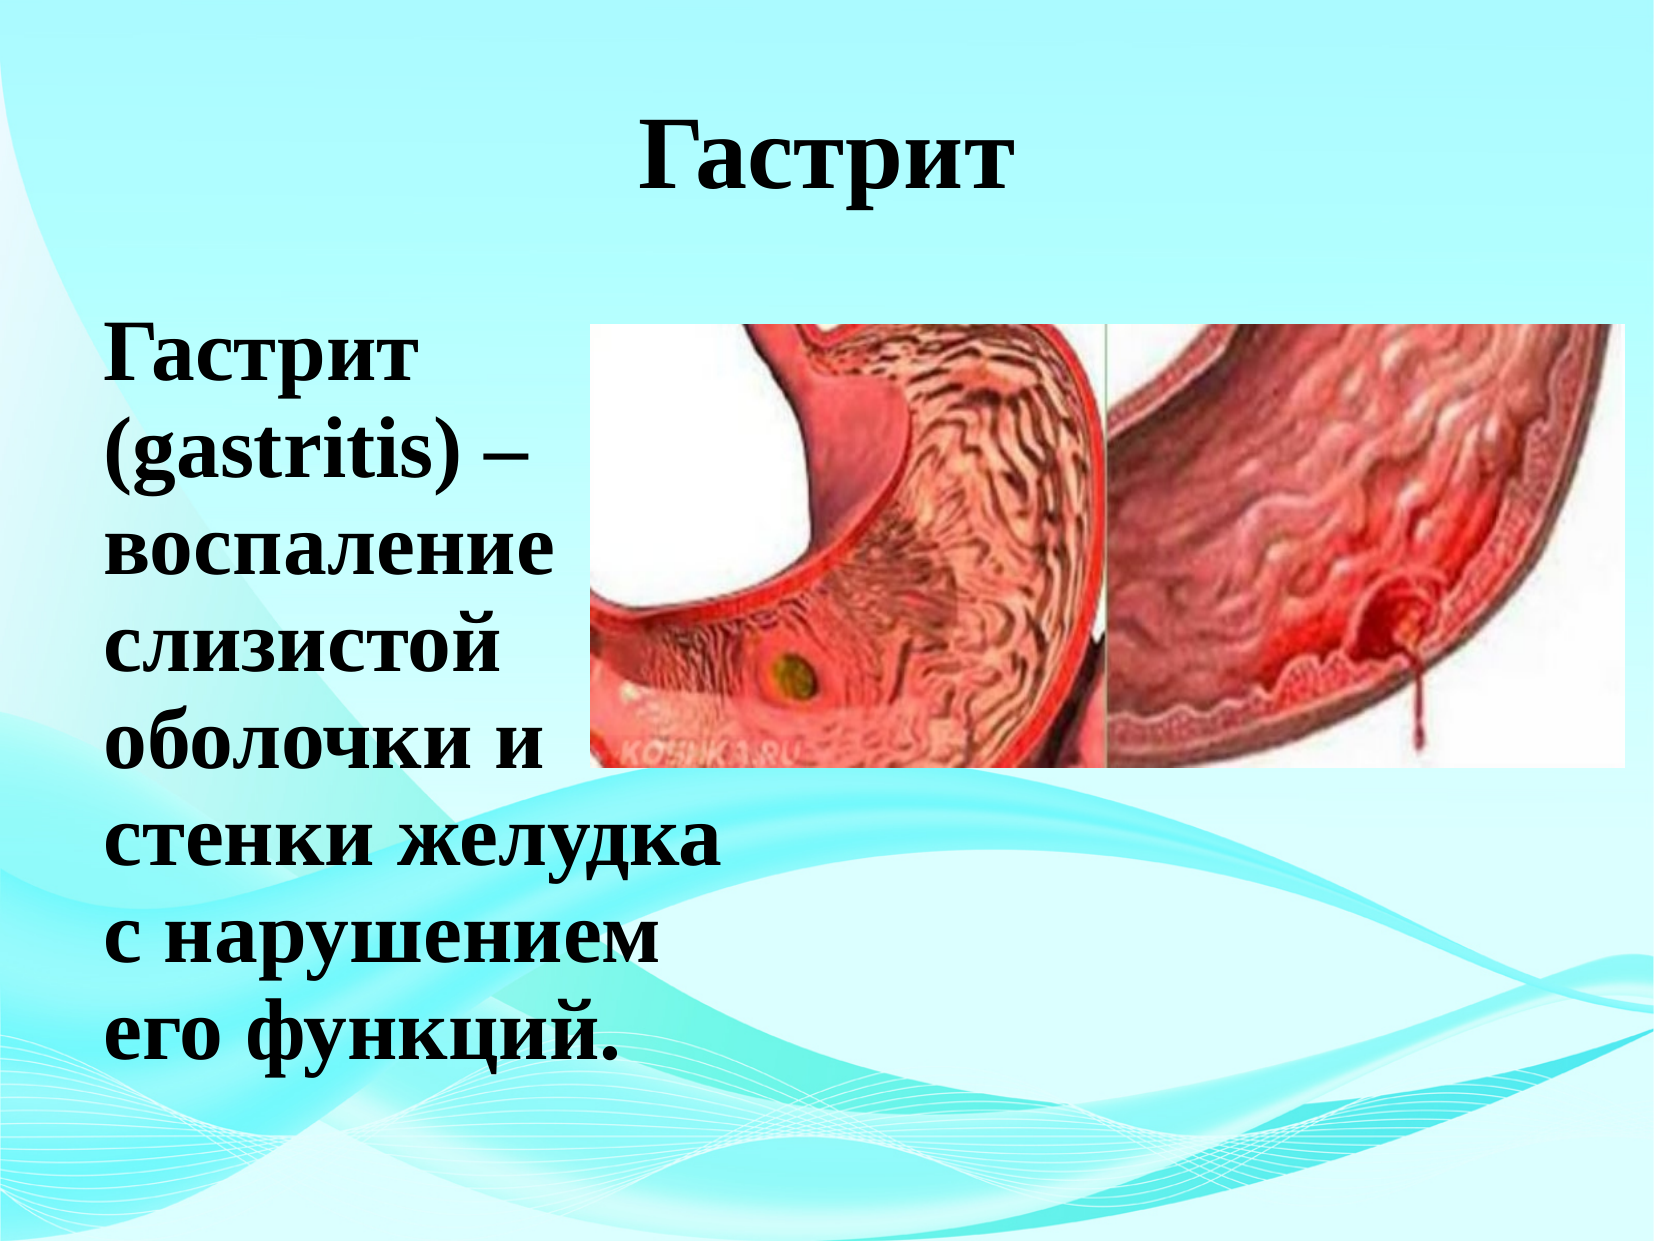

# Гастрит
Гастрит (gastritis) – воспаление слизистой оболочки и стенки желудка с нарушением его функций.